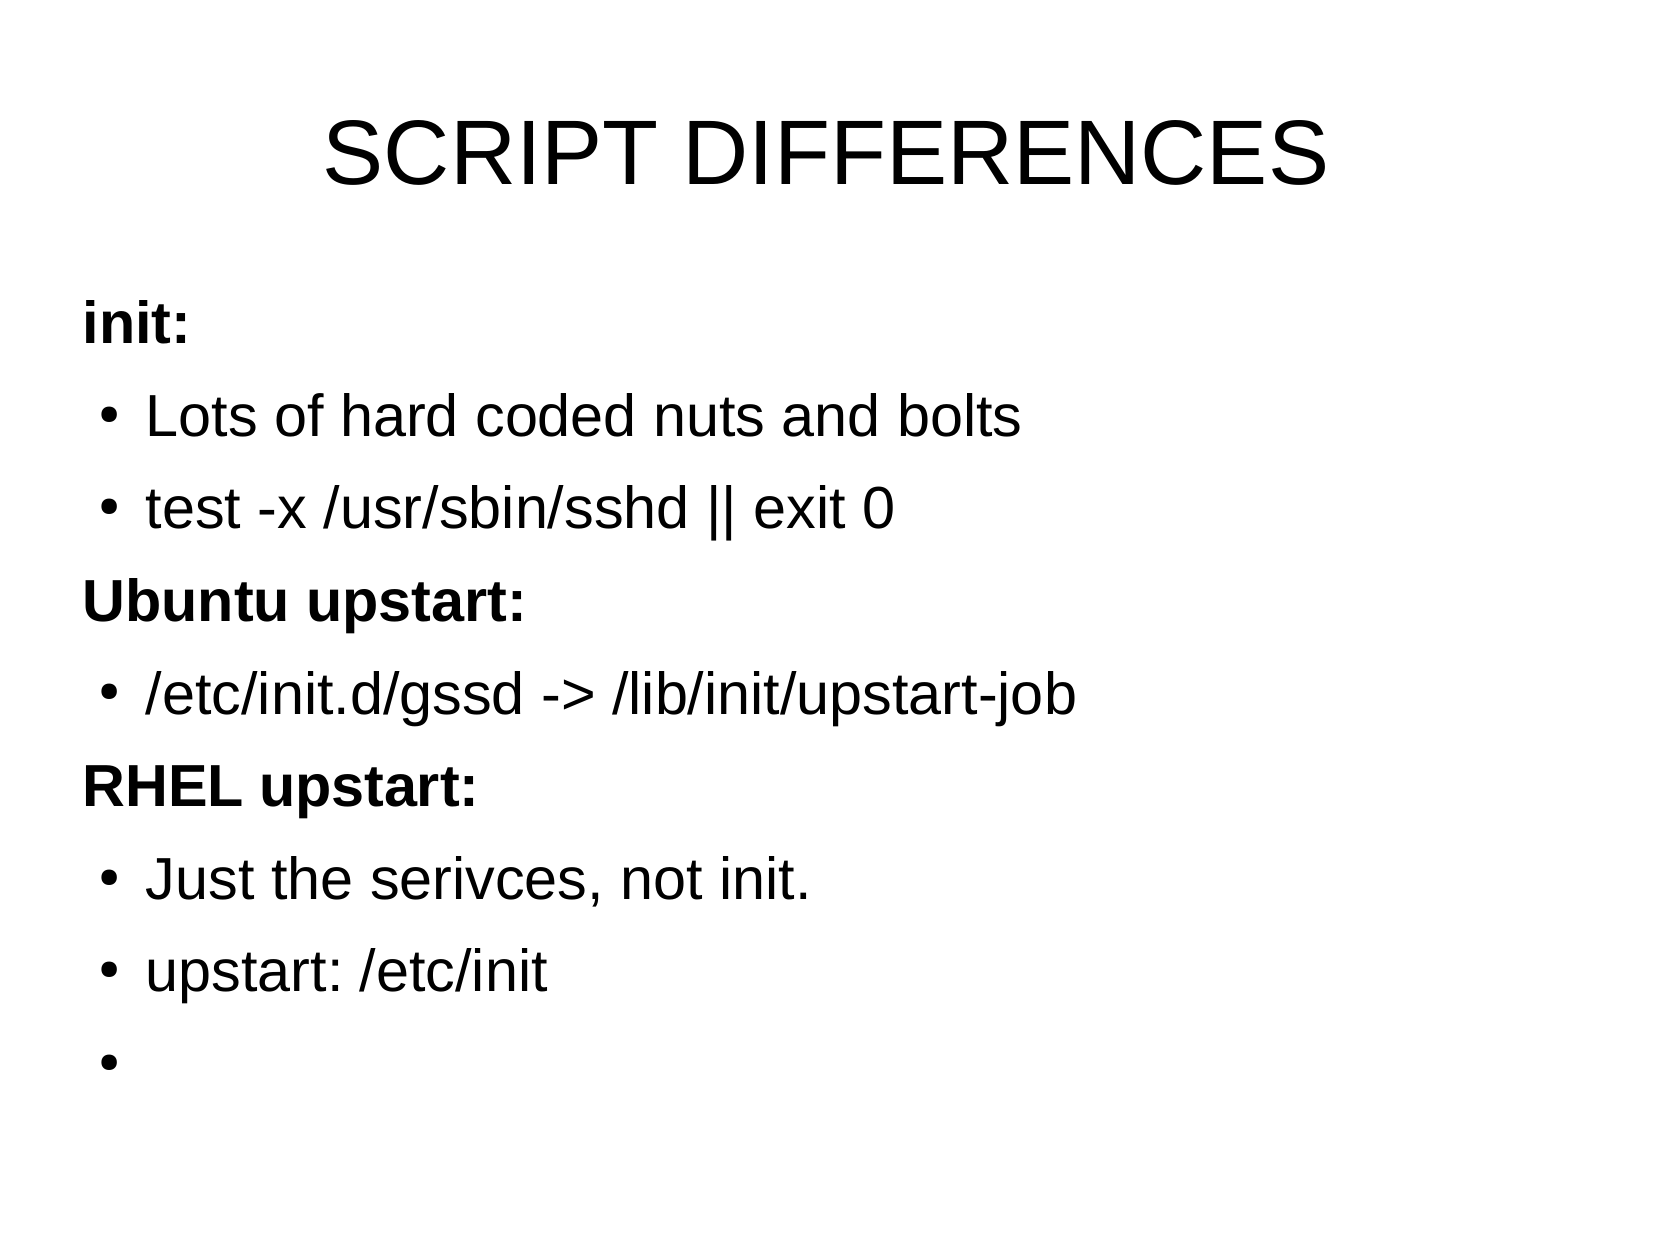

# SCRIPT DIFFERENCES
init:
Lots of hard coded nuts and bolts
test -x /usr/sbin/sshd || exit 0
Ubuntu upstart:
/etc/init.d/gssd -> /lib/init/upstart-job
RHEL upstart:
Just the serivces, not init.
upstart: /etc/init